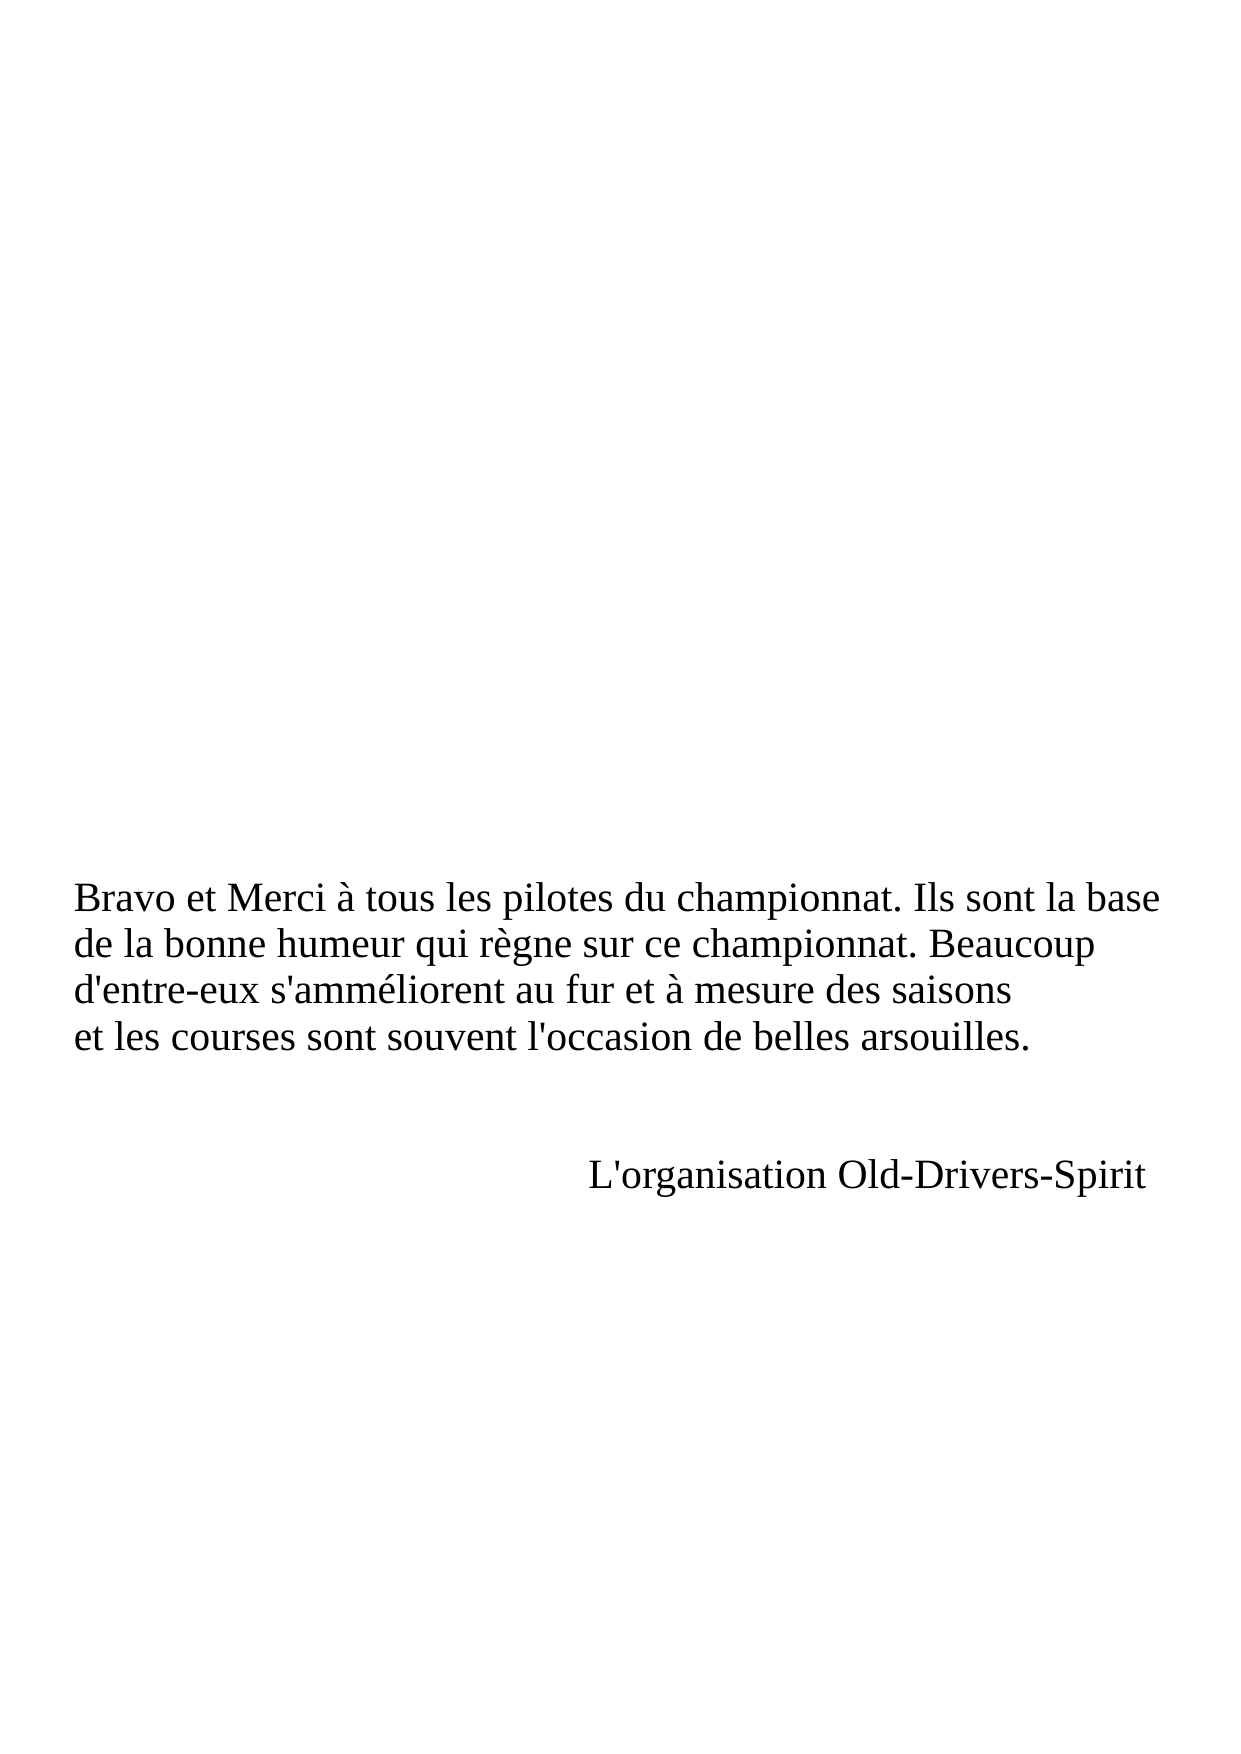

Bravo et Merci à tous les pilotes du championnat. Ils sont la base de la bonne humeur qui règne sur ce championnat. Beaucoup d'entre-eux s'amméliorent au fur et à mesure des saisons
et les courses sont souvent l'occasion de belles arsouilles.
 L'organisation Old-Drivers-Spirit